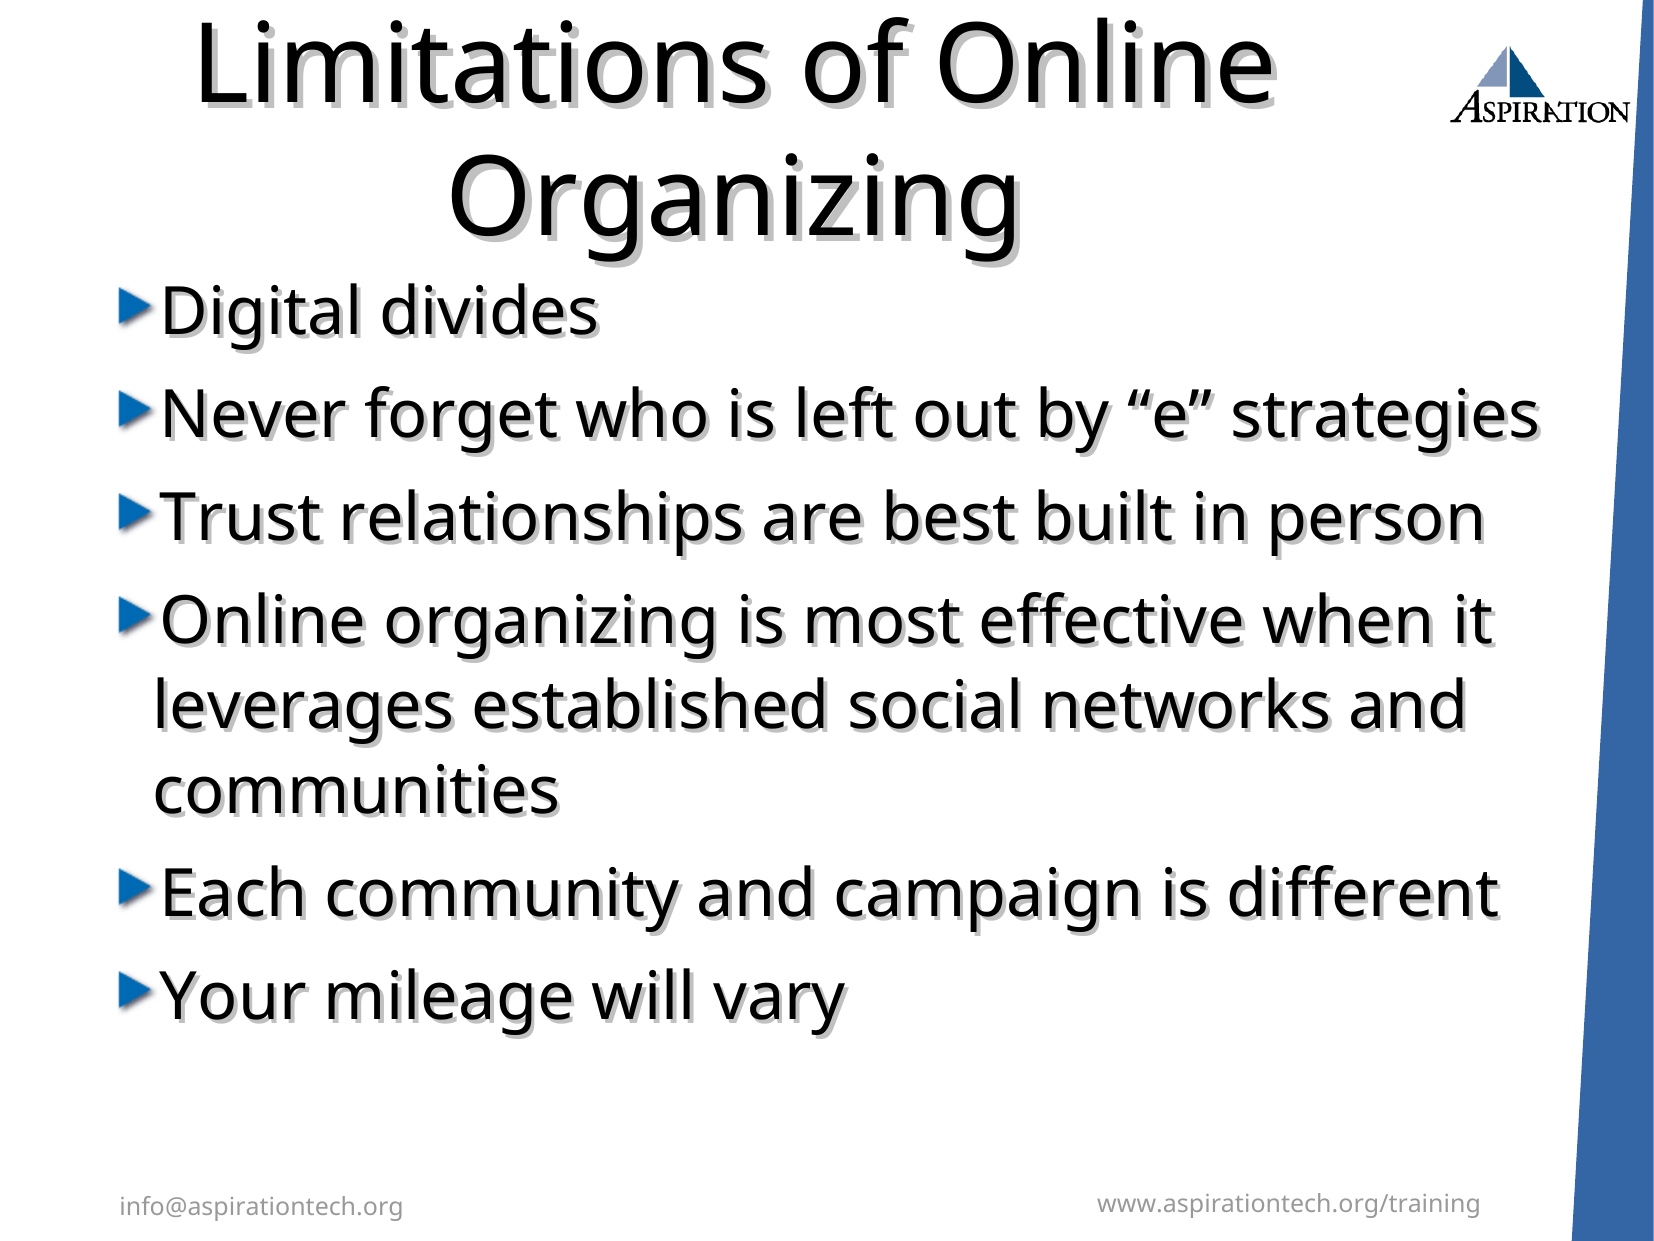

# Limitations of Online Organizing
Digital divides
Never forget who is left out by “e” strategies
Trust relationships are best built in person
Online organizing is most effective when it leverages established social networks and communities
Each community and campaign is different
Your mileage will vary